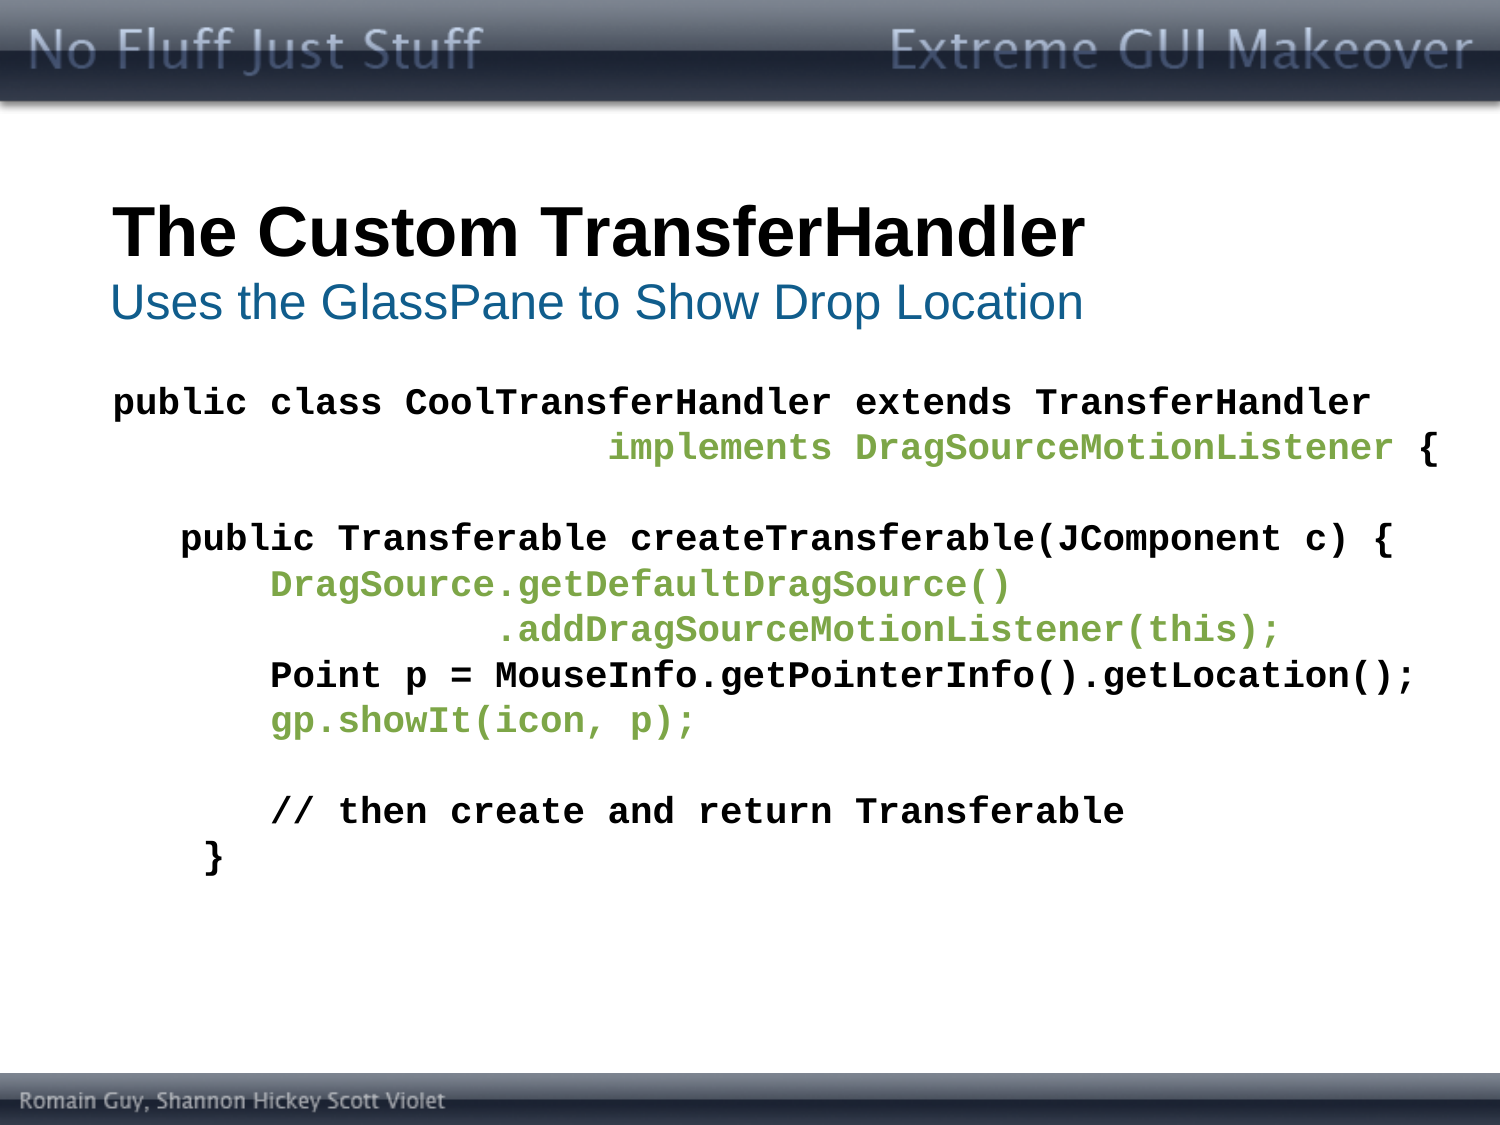

# The Custom TransferHandler
Uses the GlassPane to Show Drop Location
public class CoolTransferHandler extends TransferHandler
 implements DragSourceMotionListener {
 public Transferable createTransferable(JComponent c) {
 DragSource.getDefaultDragSource()
 .addDragSourceMotionListener(this);
 Point p = MouseInfo.getPointerInfo().getLocation();
 gp.showIt(icon, p);
 // then create and return Transferable
 }